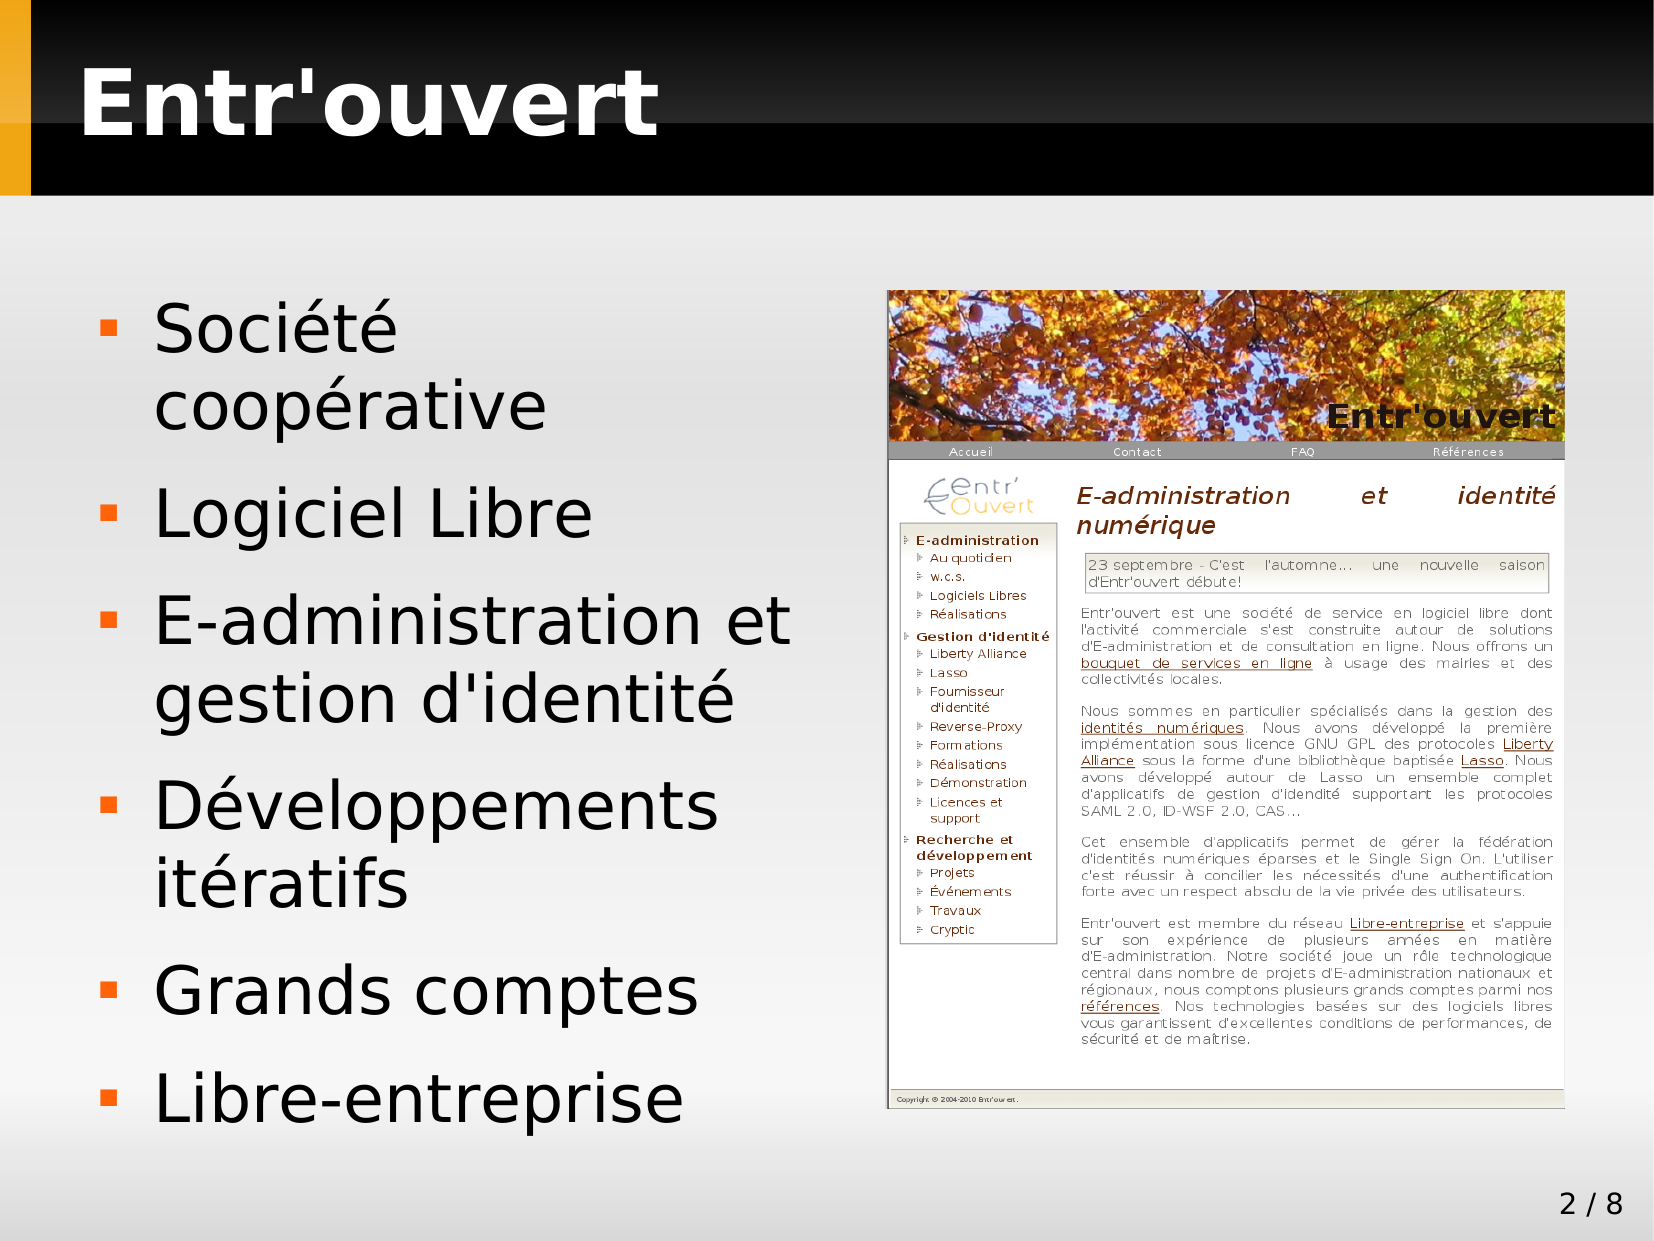

# Entr'ouvert
Société coopérative
Logiciel Libre
E-administration et gestion d'identité
Développements itératifs
Grands comptes
Libre-entreprise
2